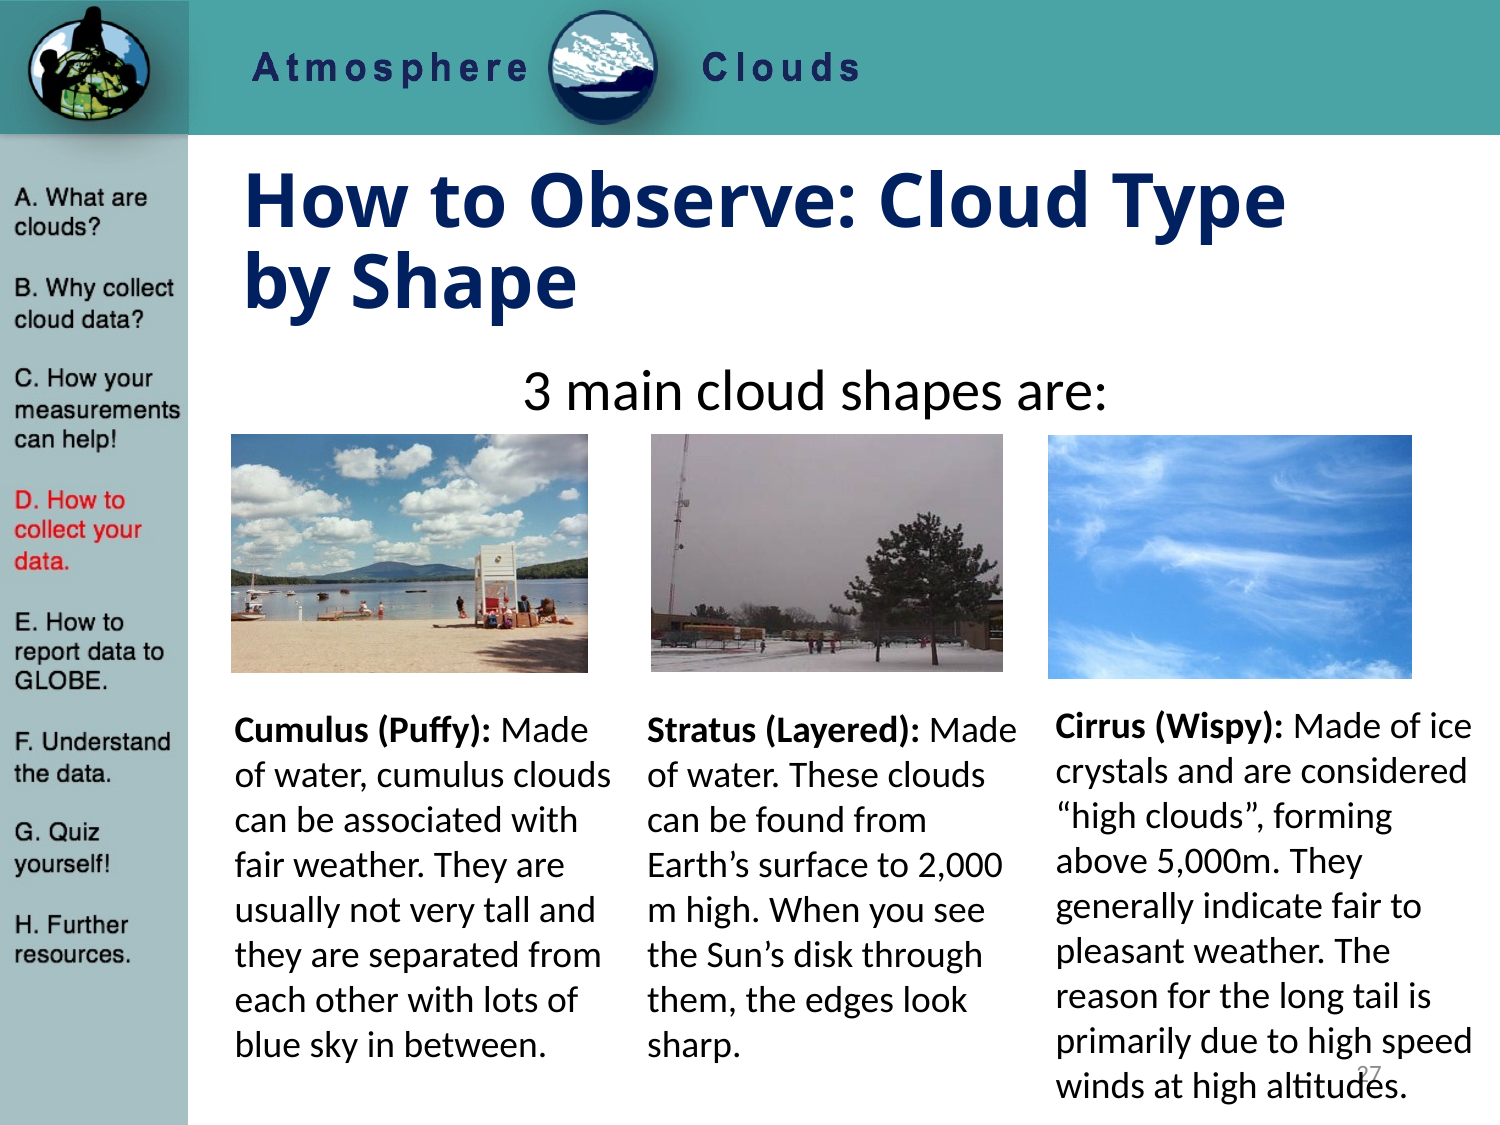

# How to Observe: Cloud Type by Shape
3 main cloud shapes are:
Cirrus (Wispy): Made of ice crystals and are considered “high clouds”, forming above 5,000m. They generally indicate fair to pleasant weather. The reason for the long tail is primarily due to high speed winds at high altitudes.
Cumulus (Puffy): Made of water, cumulus clouds can be associated with fair weather. They are usually not very tall and they are separated from each other with lots of blue sky in between.
Stratus (Layered): Made of water. These clouds can be found from Earth’s surface to 2,000 m high. When you see the Sun’s disk through them, the edges look sharp.